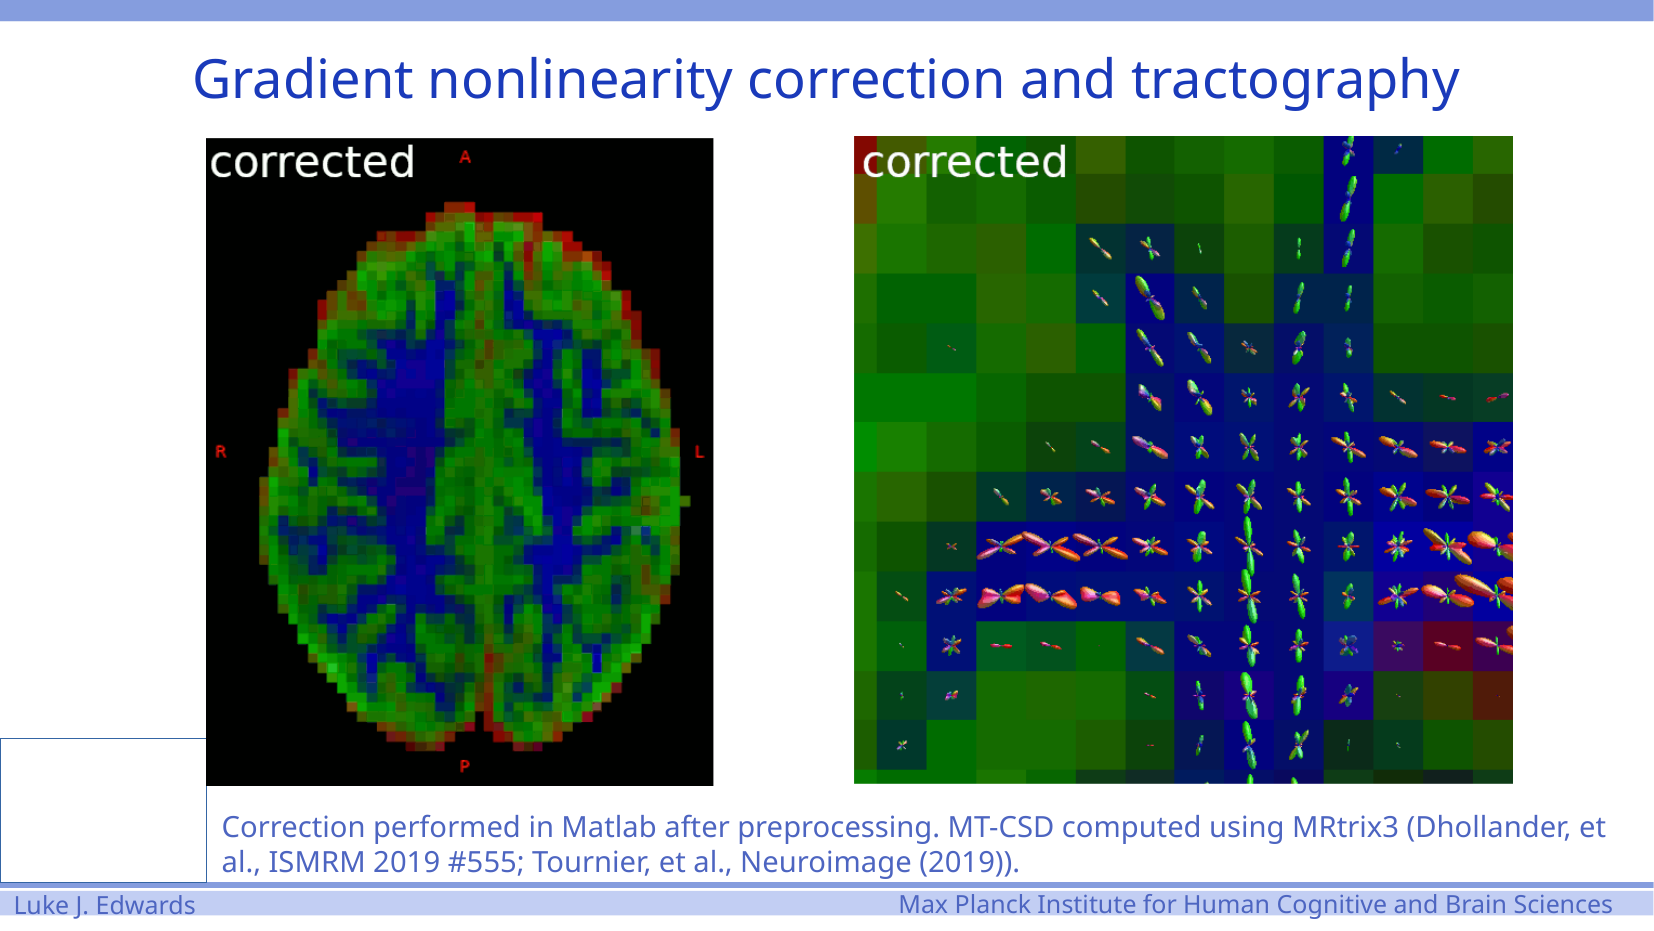

# Gradient nonlinearity correction and tractography
Correction performed in Matlab after preprocessing. MT-CSD computed using MRtrix3 (Dhollander, et al., ISMRM 2019 #555; Tournier, et al., Neuroimage (2019)).